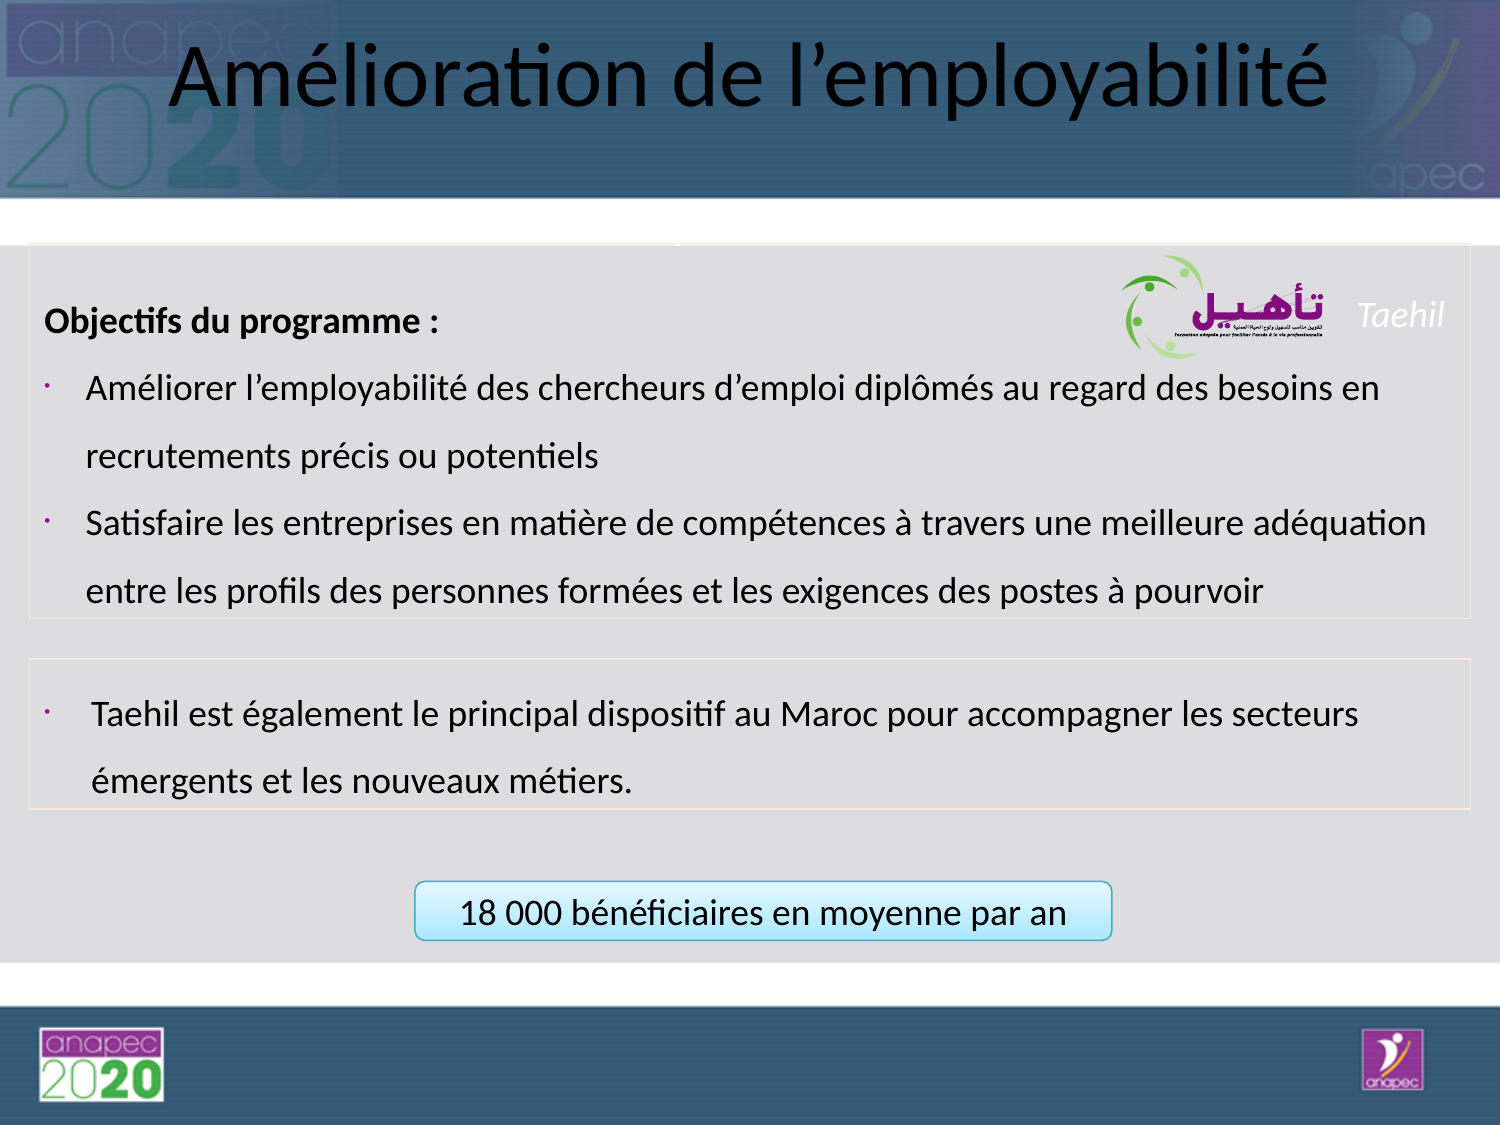

# Amélioration de l’employabilité
Dispositif actuel:
Objectifs du programme :
Améliorer l’employabilité des chercheurs d’emploi diplômés au regard des besoins en recrutements précis ou potentiels
Satisfaire les entreprises en matière de compétences à travers une meilleure adéquation entre les profils des personnes formées et les exigences des postes à pourvoir
Taehil
Taehil est également le principal dispositif au Maroc pour accompagner les secteurs émergents et les nouveaux métiers.
18 000 bénéficiaires en moyenne par an